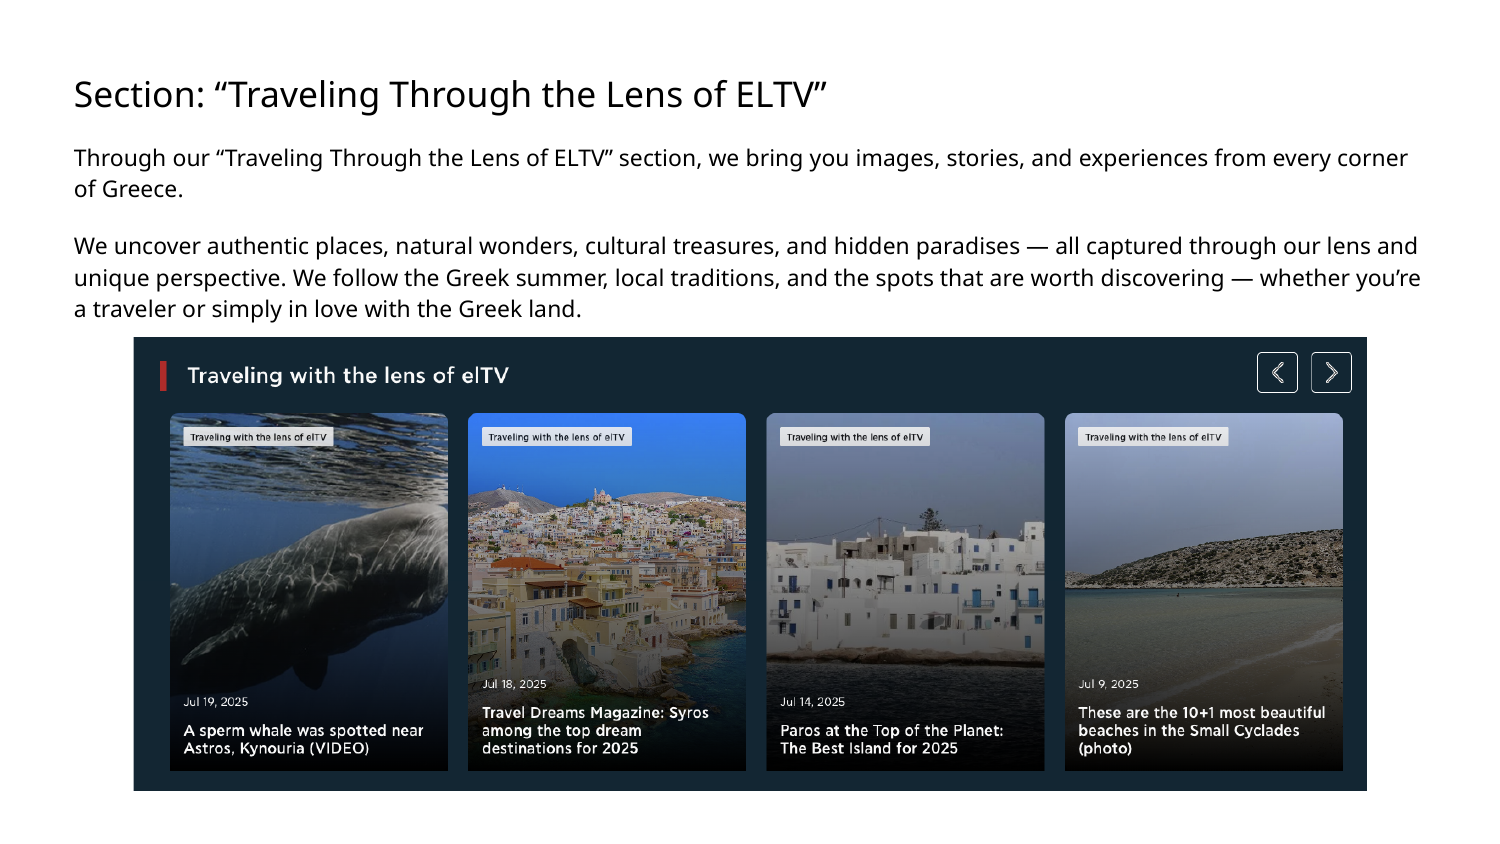

Section: “Traveling Through the Lens of ELTV”
Through our “Traveling Through the Lens of ELTV” section, we bring you images, stories, and experiences from every corner of Greece.
We uncover authentic places, natural wonders, cultural treasures, and hidden paradises — all captured through our lens and unique perspective. We follow the Greek summer, local traditions, and the spots that are worth discovering — whether you’re a traveler or simply in love with the Greek land.